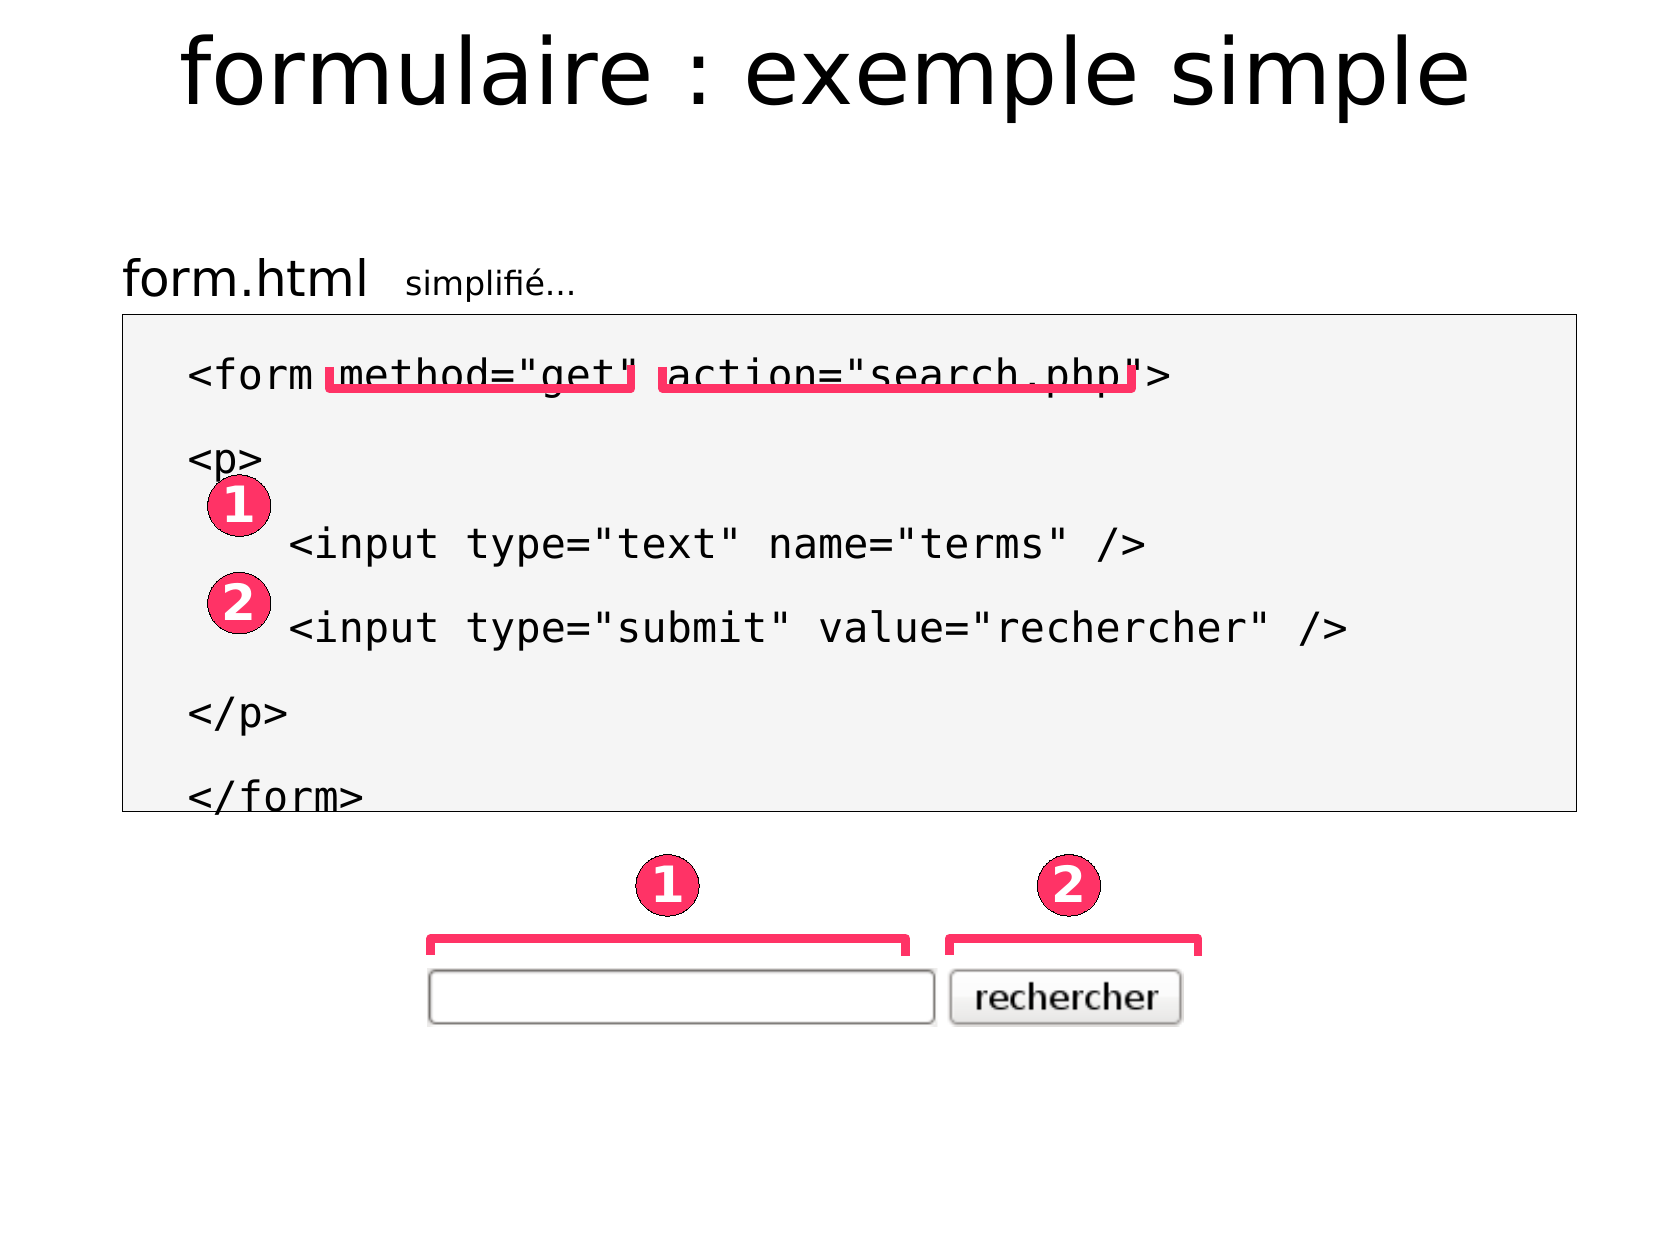

# formulaire : exemple simple
form.html
simplifié...
<form method="get" action="search.php">
<p>
 <input type="text" name="terms" />
 <input type="submit" value="rechercher" />
</p>
</form>
1
2
1
2